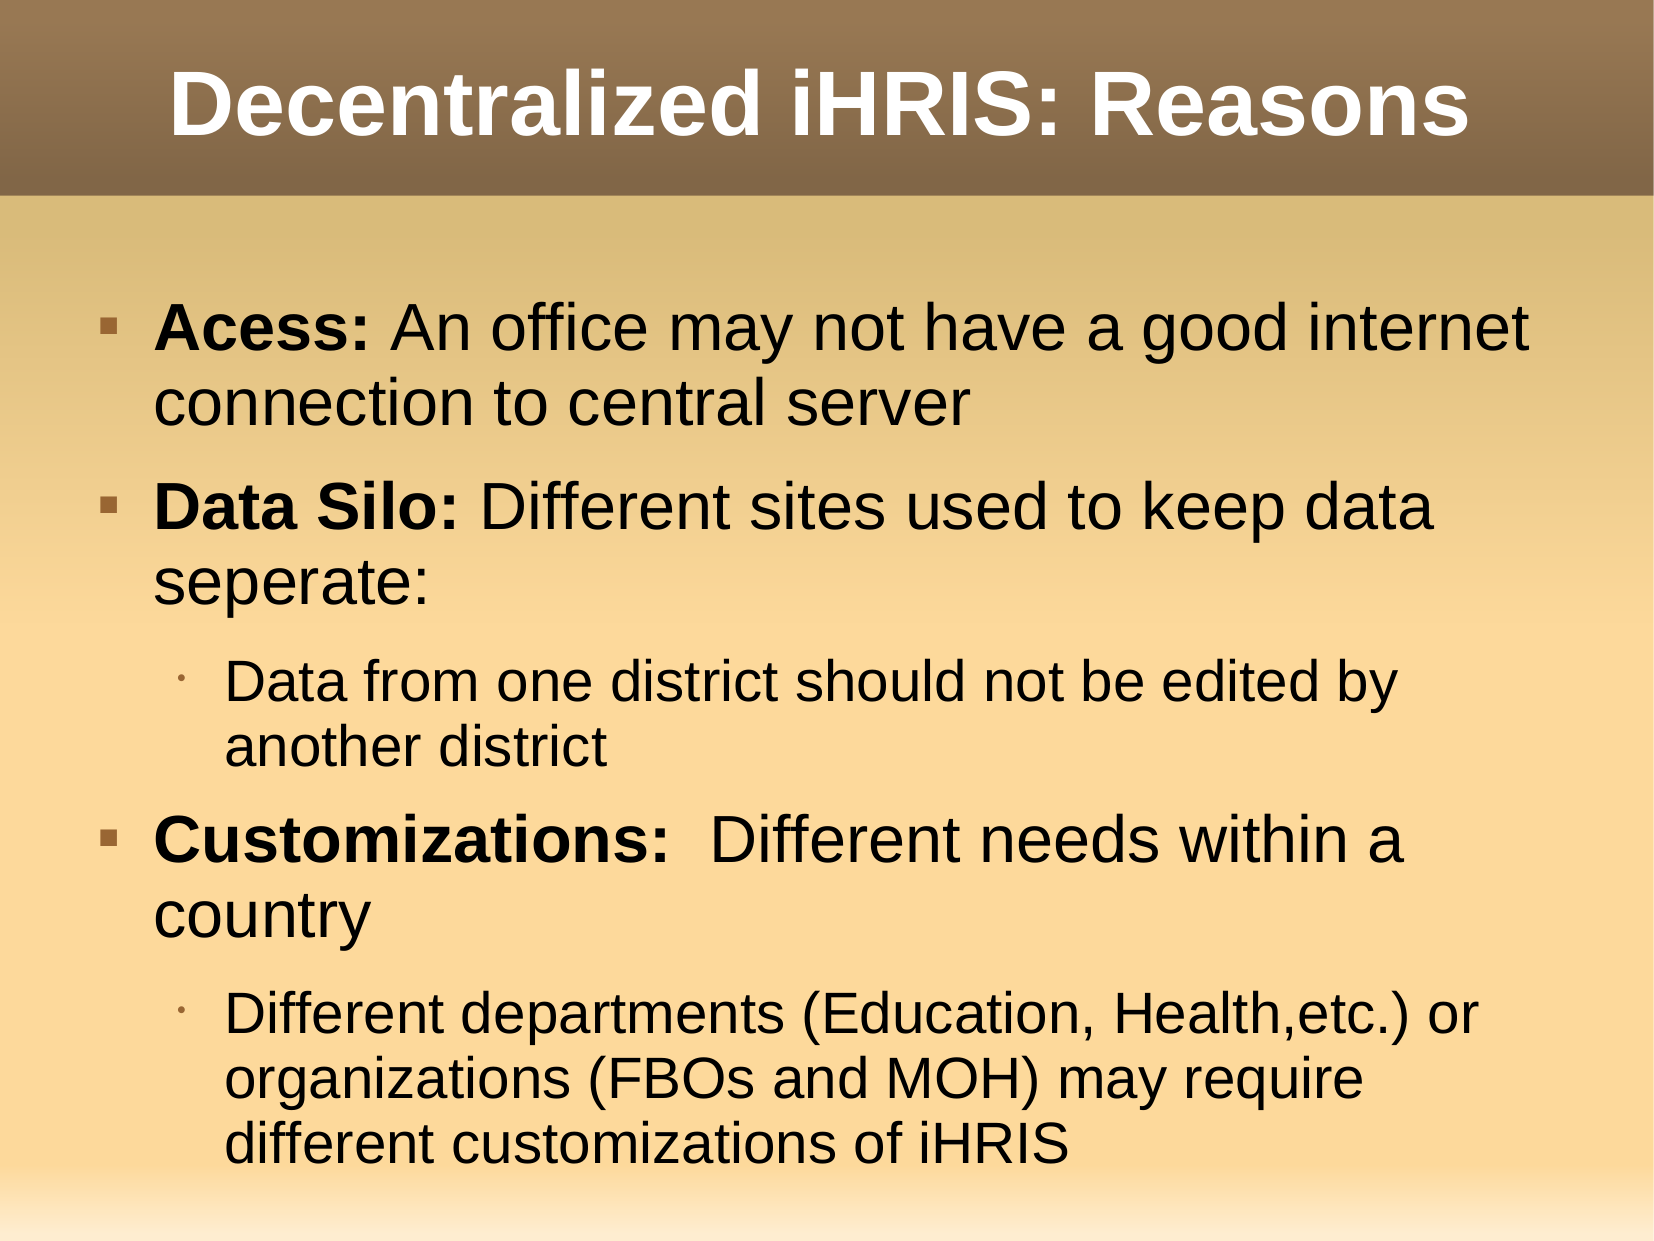

# Decentralized iHRIS: Reasons
Acess: An office may not have a good internet connection to central server
Data Silo: Different sites used to keep data seperate:
Data from one district should not be edited by another district
Customizations: Different needs within a country
Different departments (Education, Health,etc.) or organizations (FBOs and MOH) may require different customizations of iHRIS